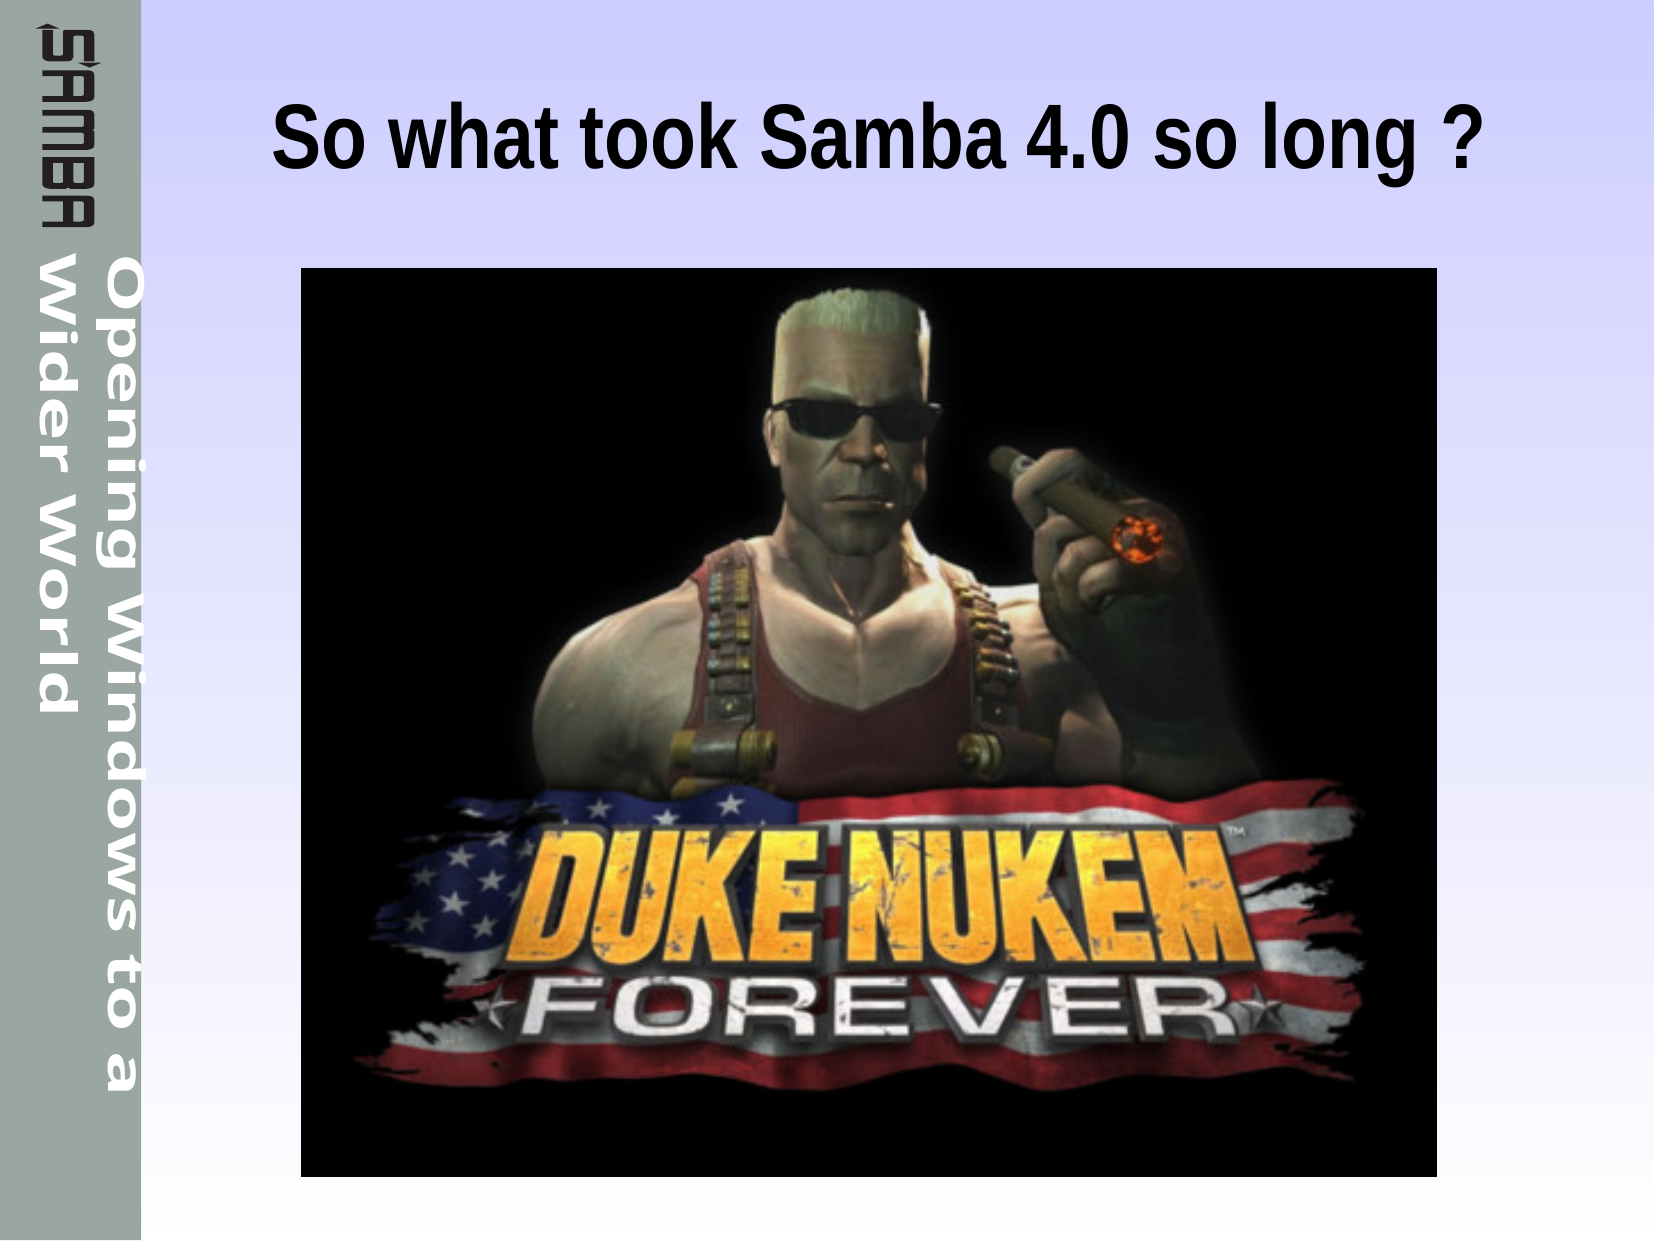

# So what took Samba 4.0 so long ?